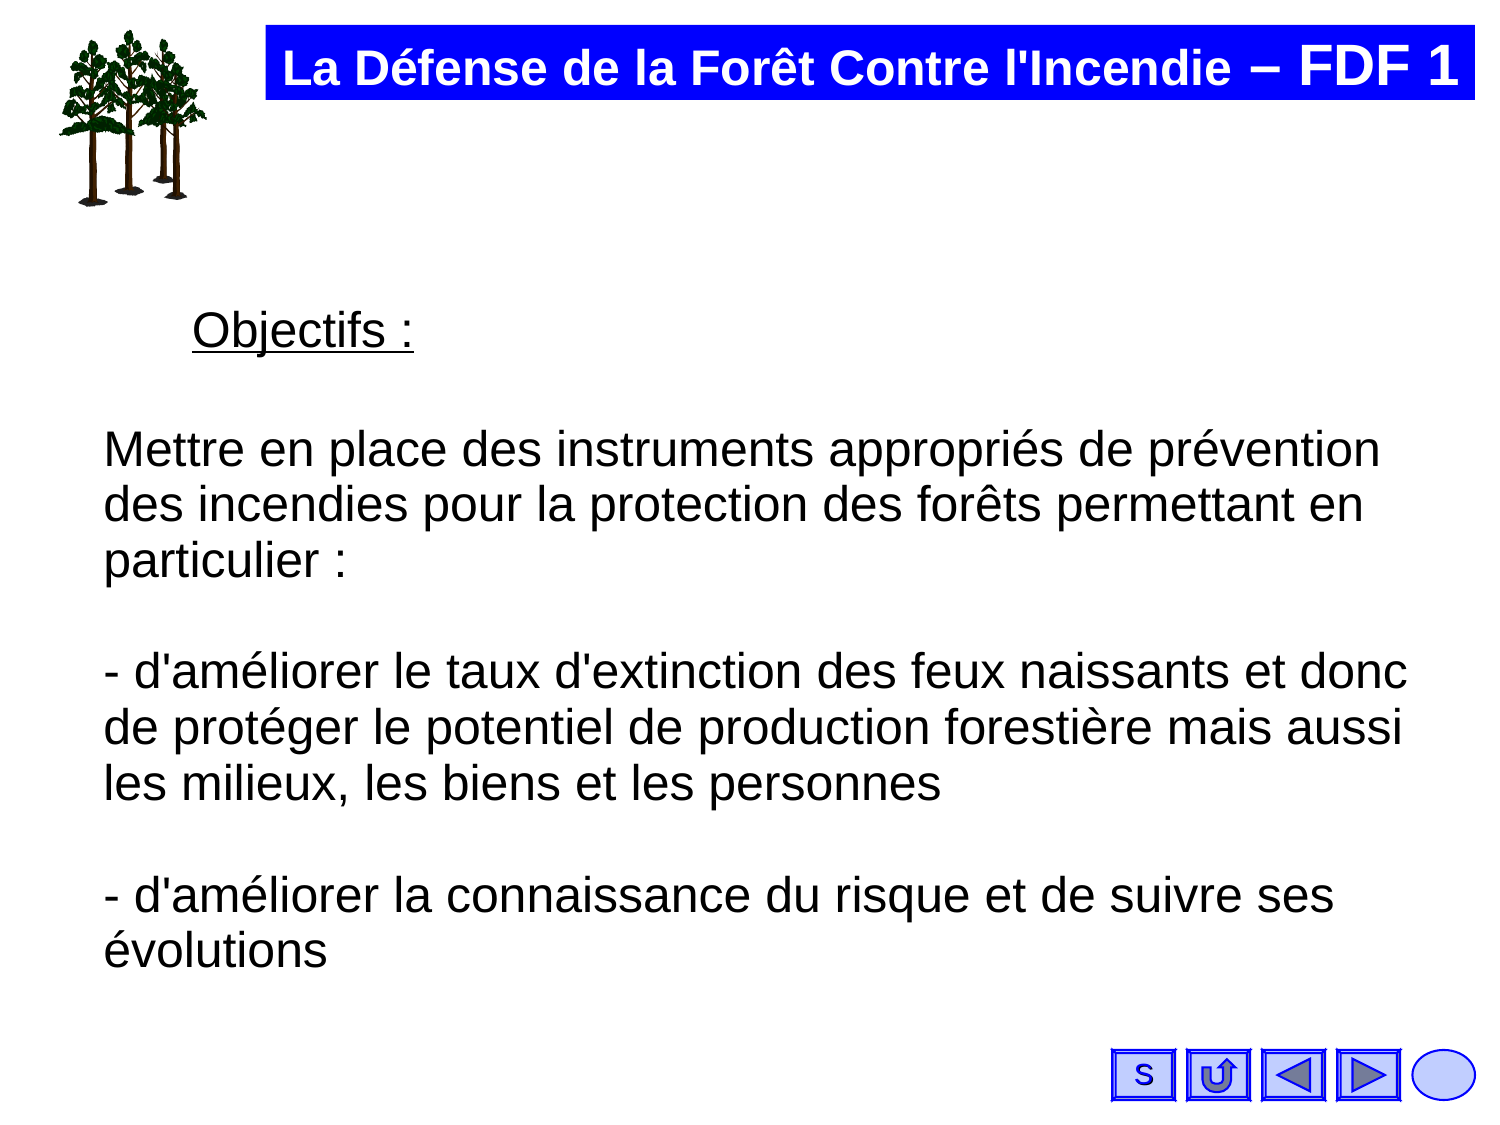

La Défense de la Forêt Contre l'Incendie – FDF 1
Objectifs :
Mettre en place des instruments appropriés de prévention des incendies pour la protection des forêts permettant en particulier :
- d'améliorer le taux d'extinction des feux naissants et donc de protéger le potentiel de production forestière mais aussi les milieux, les biens et les personnes
- d'améliorer la connaissance du risque et de suivre ses évolutions